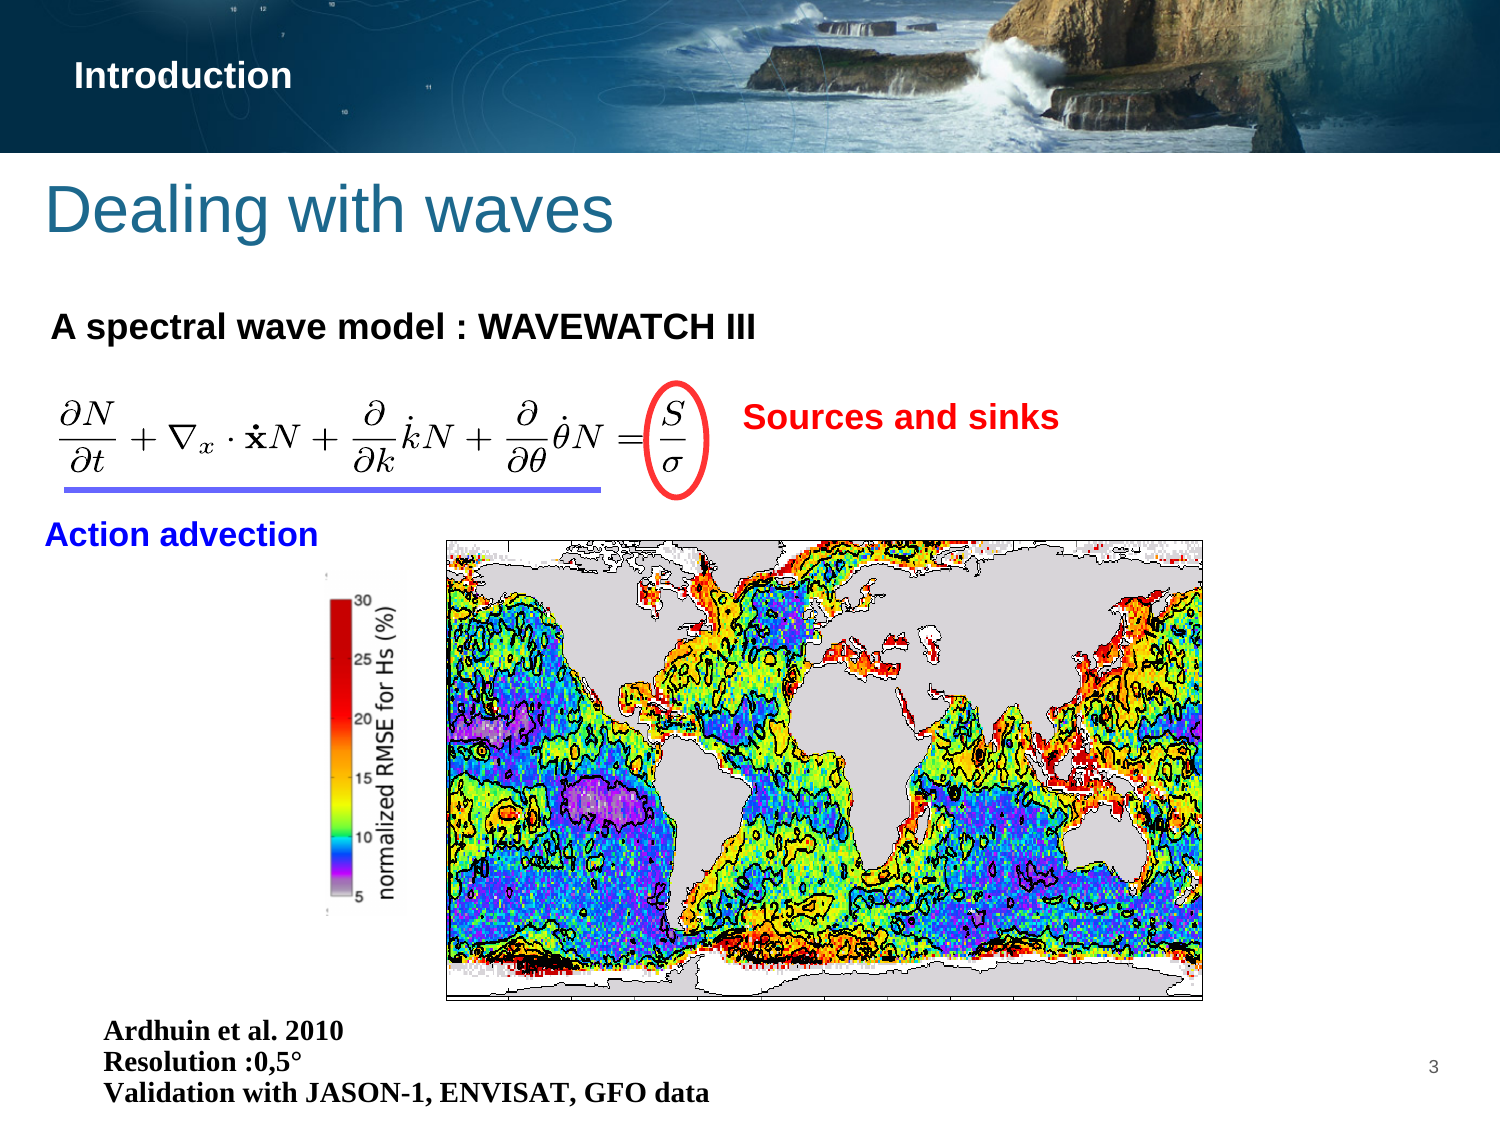

Introduction
# Dealing with waves
A spectral wave model : WAVEWATCH III
Sources and sinks
Action advection
Ardhuin et al. 2010
Resolution :0,5°
Validation with JASON-1, ENVISAT, GFO data
3